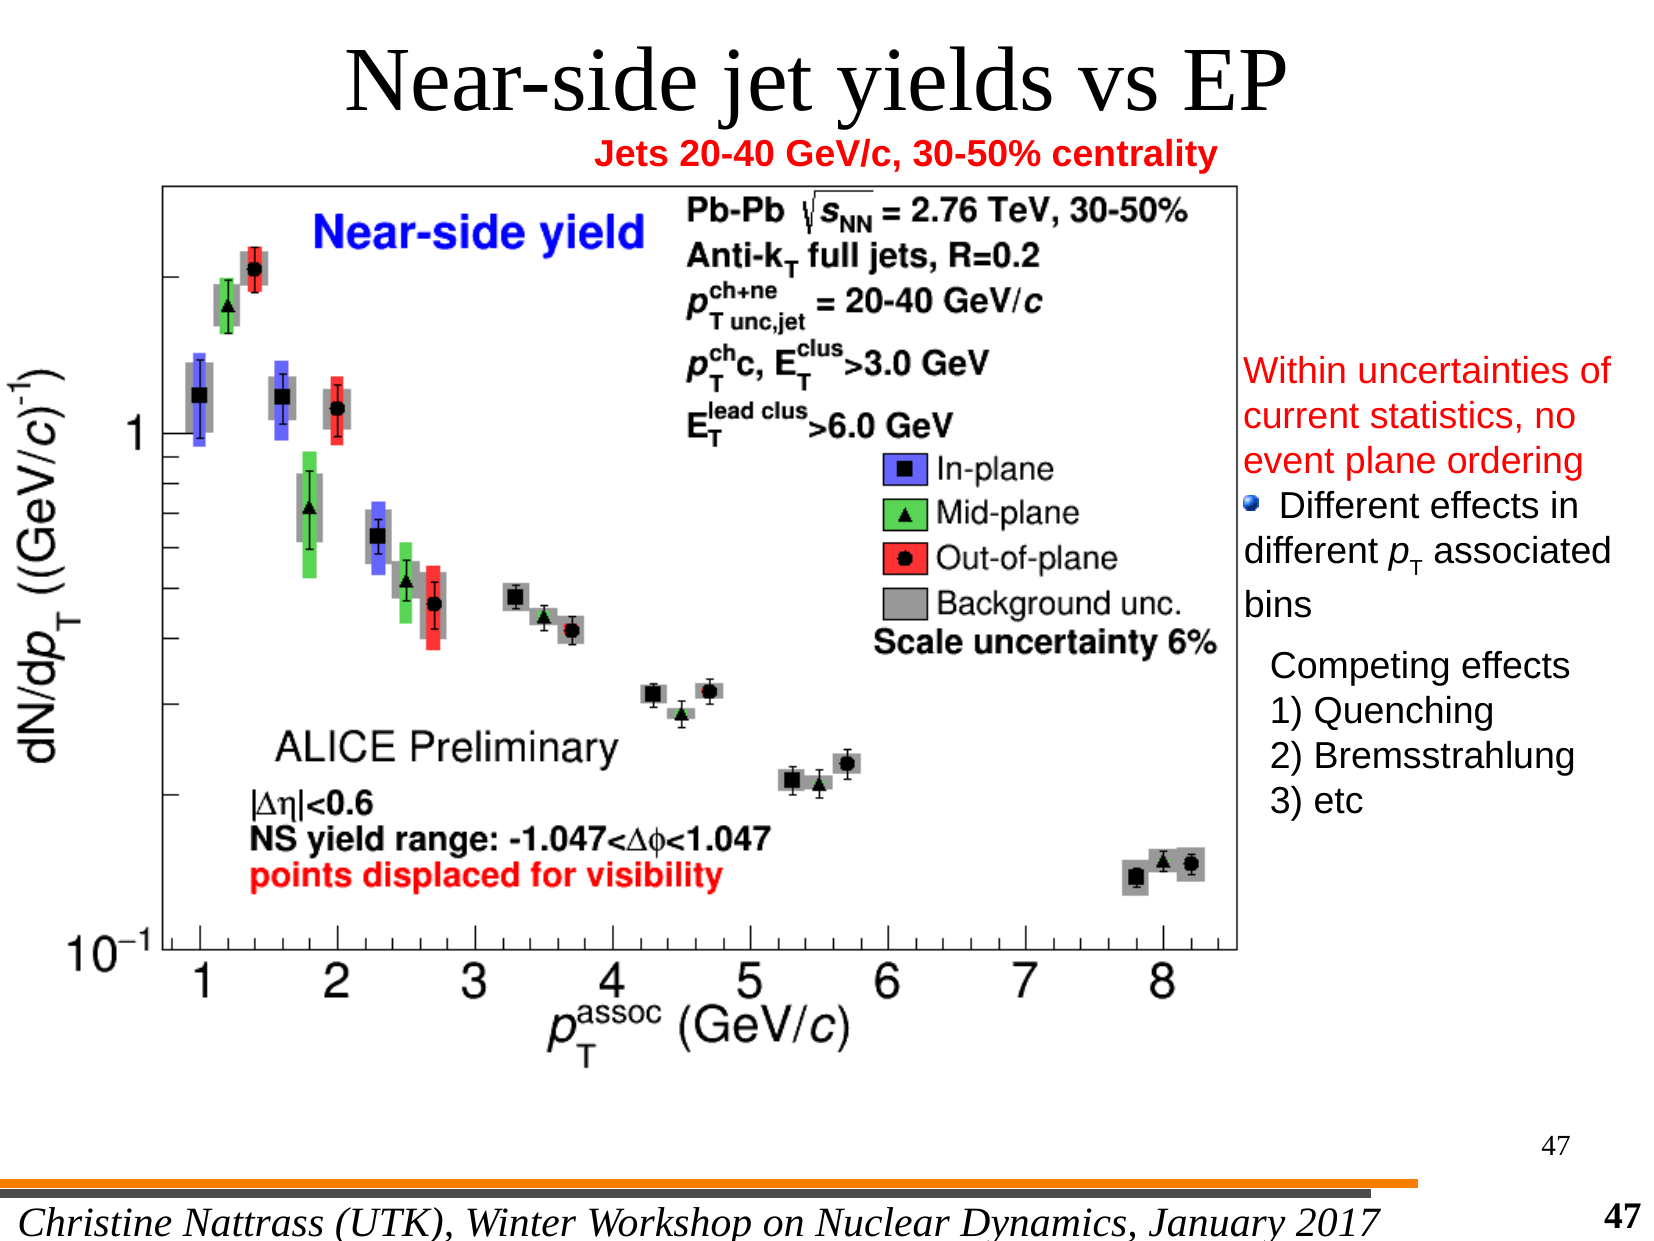

# Near-side jet yields vs EP
Jets 20-40 GeV/c, 30-50% centrality
Within uncertainties of
current statistics, no
event plane ordering
Different effects in
different pT associated
bins
Competing effects
1) Quenching
2) Bremsstrahlung
3) etc
Joel Mazer - University of Tennessee
47